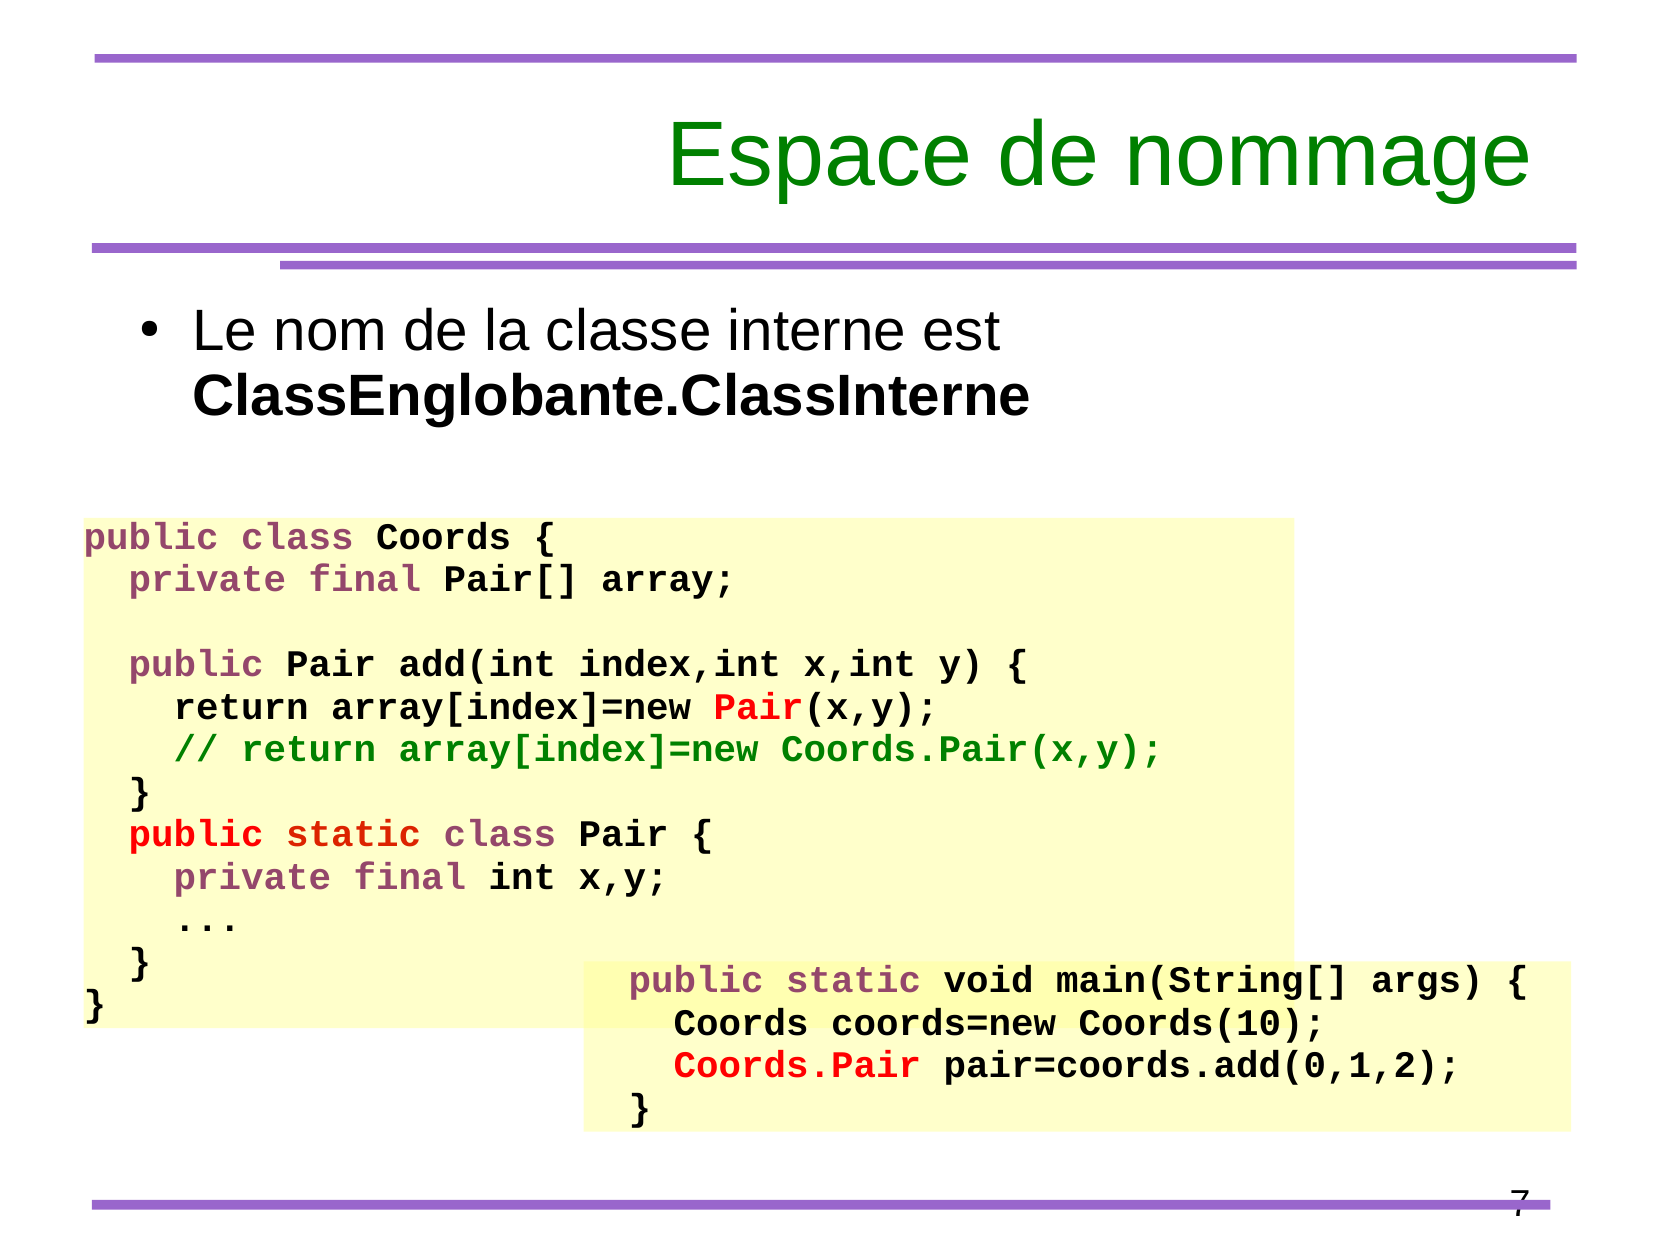

# Espace de nommage
Le nom de la classe interne est
ClassEnglobante.ClassInterne
public class Coords {
 private final Pair[] array;
 public Pair add(int index,int x,int y) {
 return array[index]=new Pair(x,y);
 // return array[index]=new Coords.Pair(x,y);
 }
 public static class Pair {
 private final int x,y;
 ...
 }
}
 public static void main(String[] args) {
 Coords coords=new Coords(10);
 Coords.Pair pair=coords.add(0,1,2);
 }